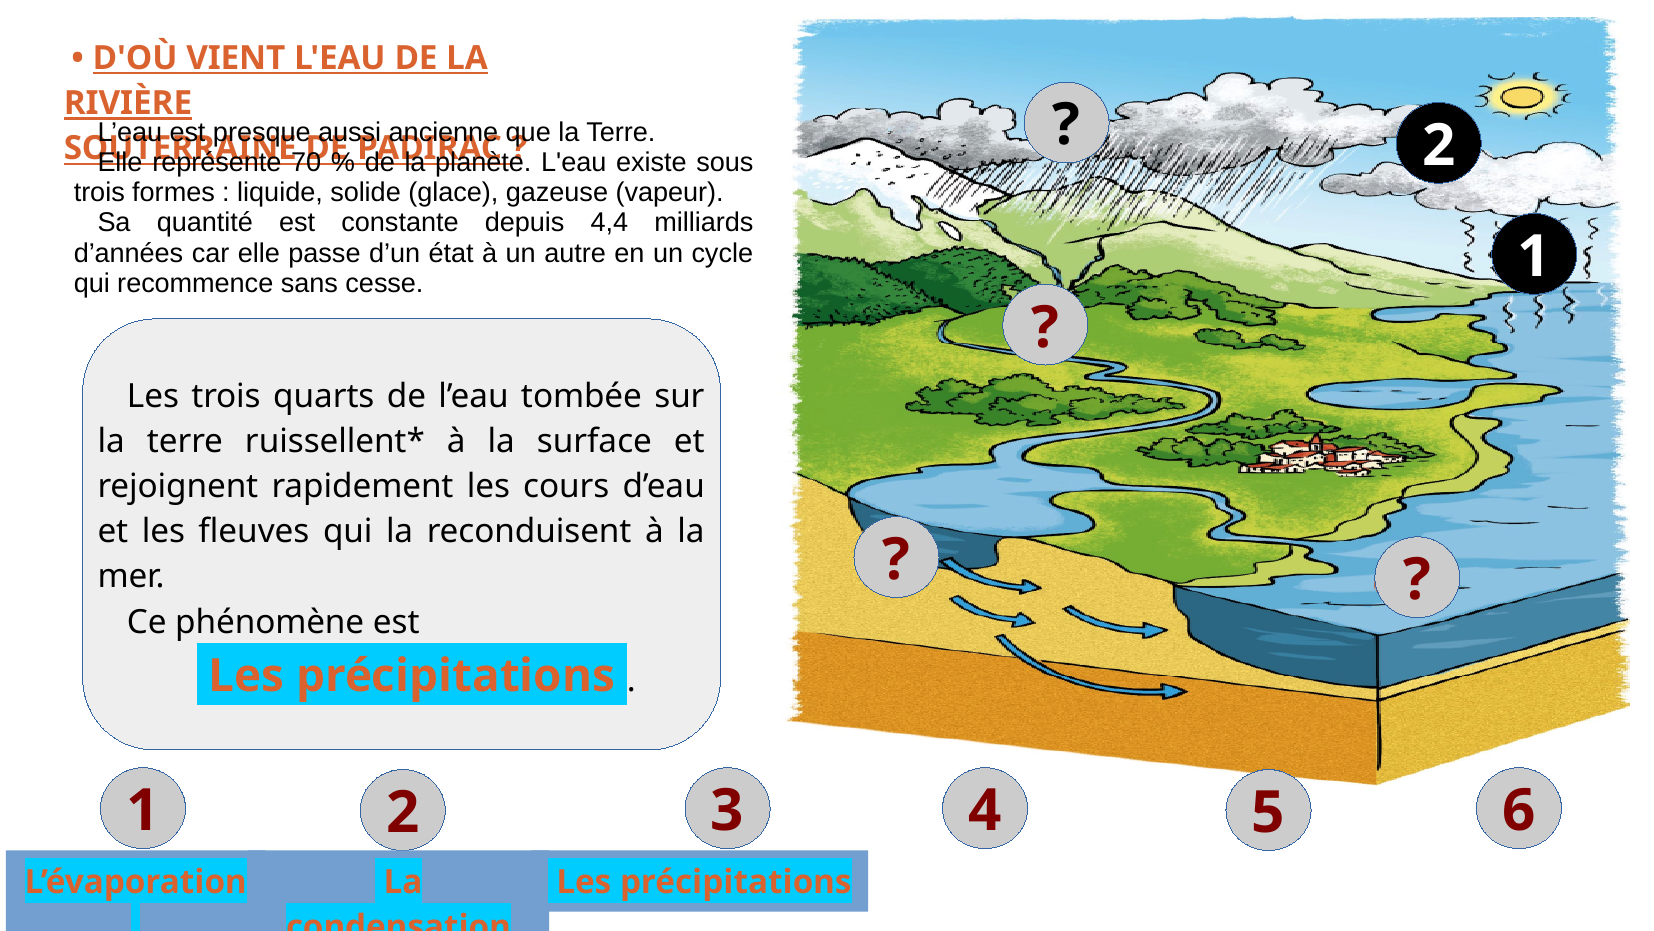

3
2
2
1
4
5
6
 • D'OÙ VIENT L'EAU DE LA RIVIÈRE
SOUTERRAINE DE PADIRAC ?
?
L’eau est presque aussi ancienne que la Terre.
Elle représente 70 % de la planète. L'eau existe sous trois formes : liquide, solide (glace), gazeuse (vapeur).
Sa quantité est constante depuis 4,4 milliards d’années car elle passe d’un état à un autre en un cycle qui recommence sans cesse.
?
Les trois quarts de l’eau tombée sur la terre ruissellent* à la surface et rejoignent rapidement les cours d’eau et les fleuves qui la reconduisent à la mer.
Ce phénomène est
 Les précipitations .
?
?
1
3
4
6
2
5
L’évaporation
 La condensation
 Les précipitations